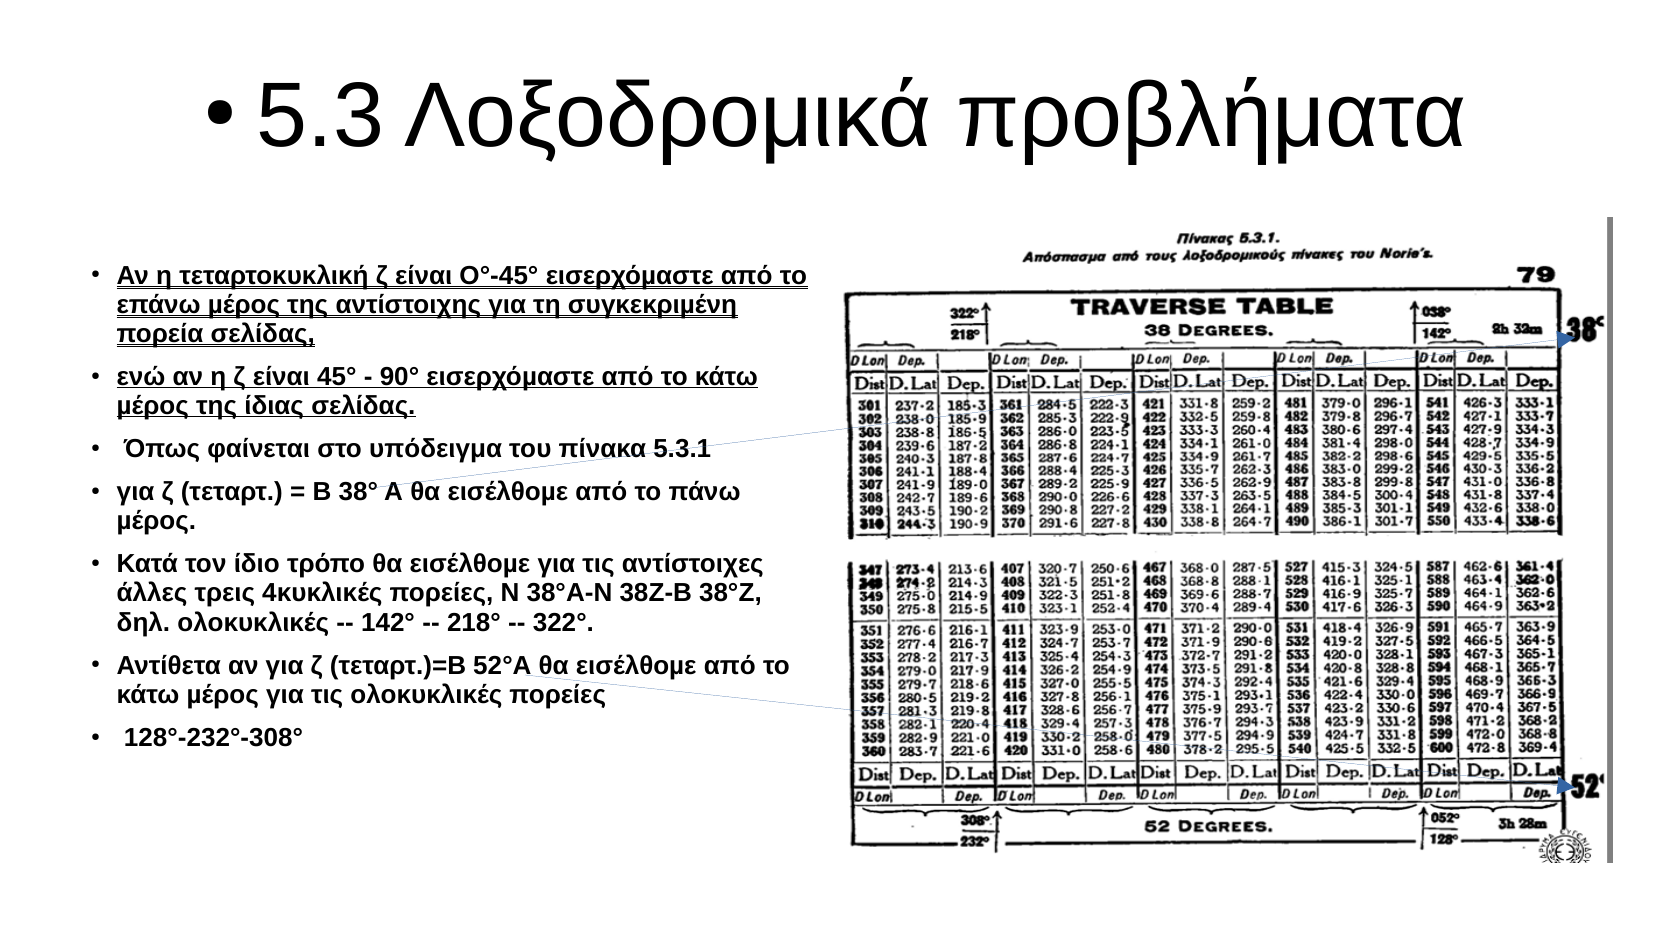

# 5.3 Λοξοδρομικά προβλήματα
Αν η τεταρτοκυκλική ζ είναι Ο°-45° εισερχόµαστε από το επάνω µέρος της αντίστοιχης για τη συγκεκριµένη πορεία σελίδας,
ενώ αν η ζ είναι 45° - 90° εισερχόµαστε από το κάτω µέρος της ίδιας σελίδας.
 Όπως φαίνεται στο υπόδειγμα του πίνακα 5.3.1
για ζ (τεταρτ.) = Β 38° Α θα εισέλθοµε από το πάνω µέρος.
Κατά τον ίδιο τρόπο θα εισέλθοµε για τις αντίστοιχες άλλες τρεις 4κυκλικές πορείες, Ν 38°Α-Ν 38Ζ-Β 38°Ζ, δηλ. ολοκυκλικές -- 142° -- 218° -- 322°.
Αντίθετα αν για ζ (τεταρτ.)=Β 52°Α θα εισέλθοµε από το κάτω µέρος για τις ολοκυκλικές πορείες
 128°-232°-308°